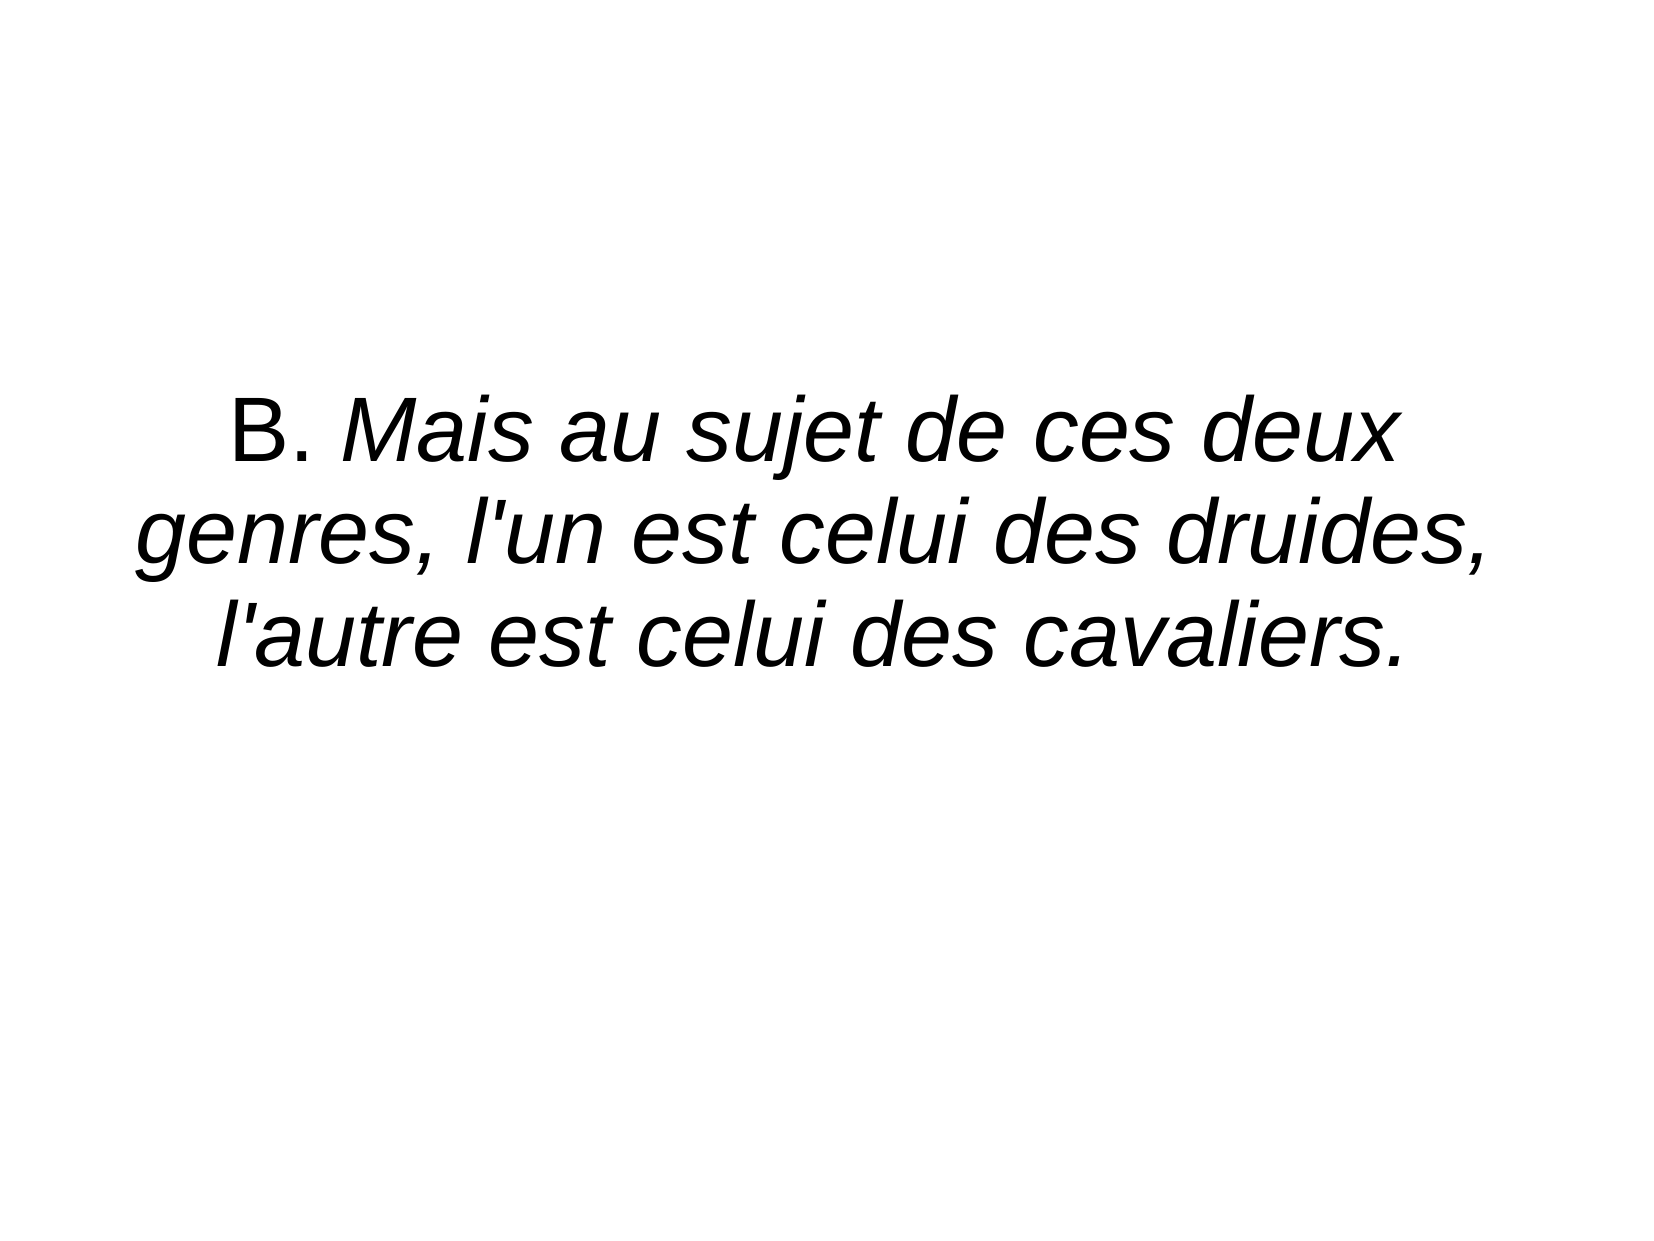

# B. Mais au sujet de ces deux genres, l'un est celui des druides, l'autre est celui des cavaliers.